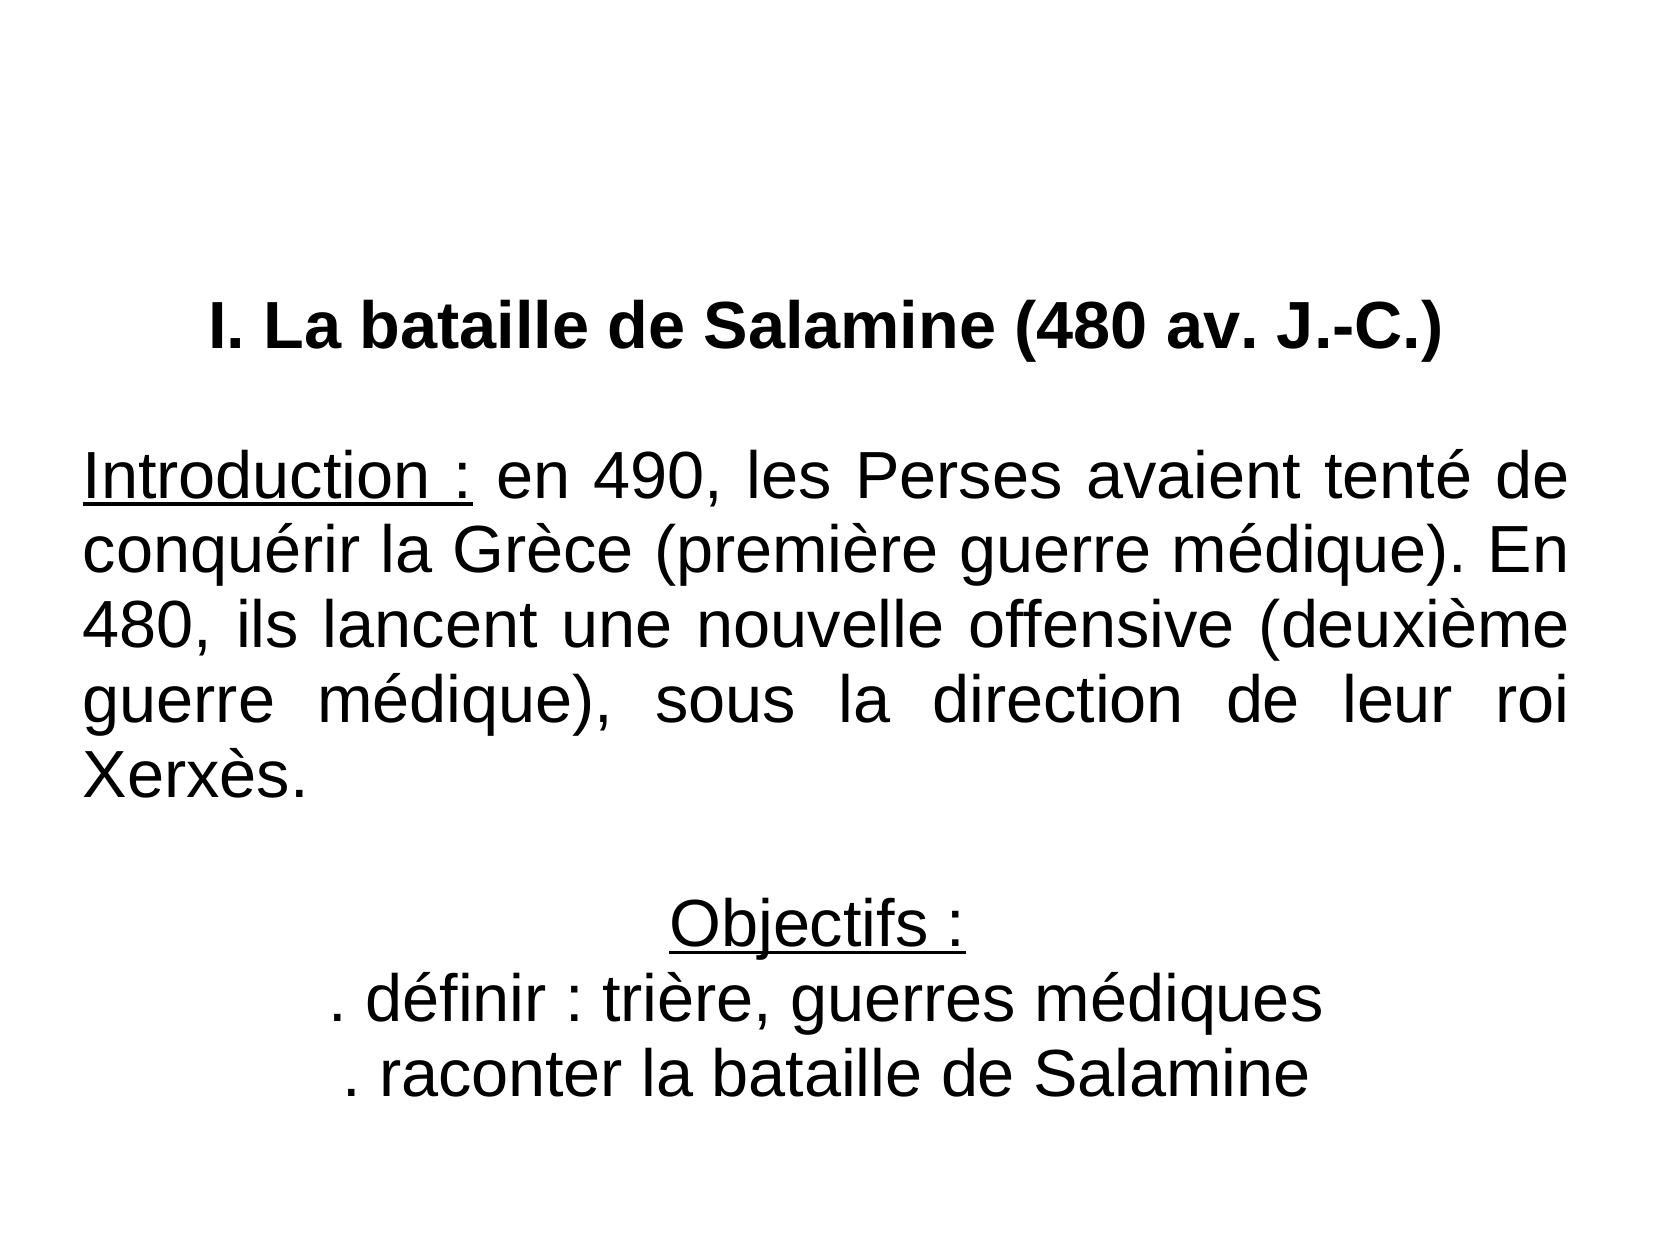

#
I. La bataille de Salamine (480 av. J.-C.)
Introduction : en 490, les Perses avaient tenté de conquérir la Grèce (première guerre médique). En 480, ils lancent une nouvelle offensive (deuxième guerre médique), sous la direction de leur roi Xerxès.
Objectifs :
. définir : trière, guerres médiques
. raconter la bataille de Salamine